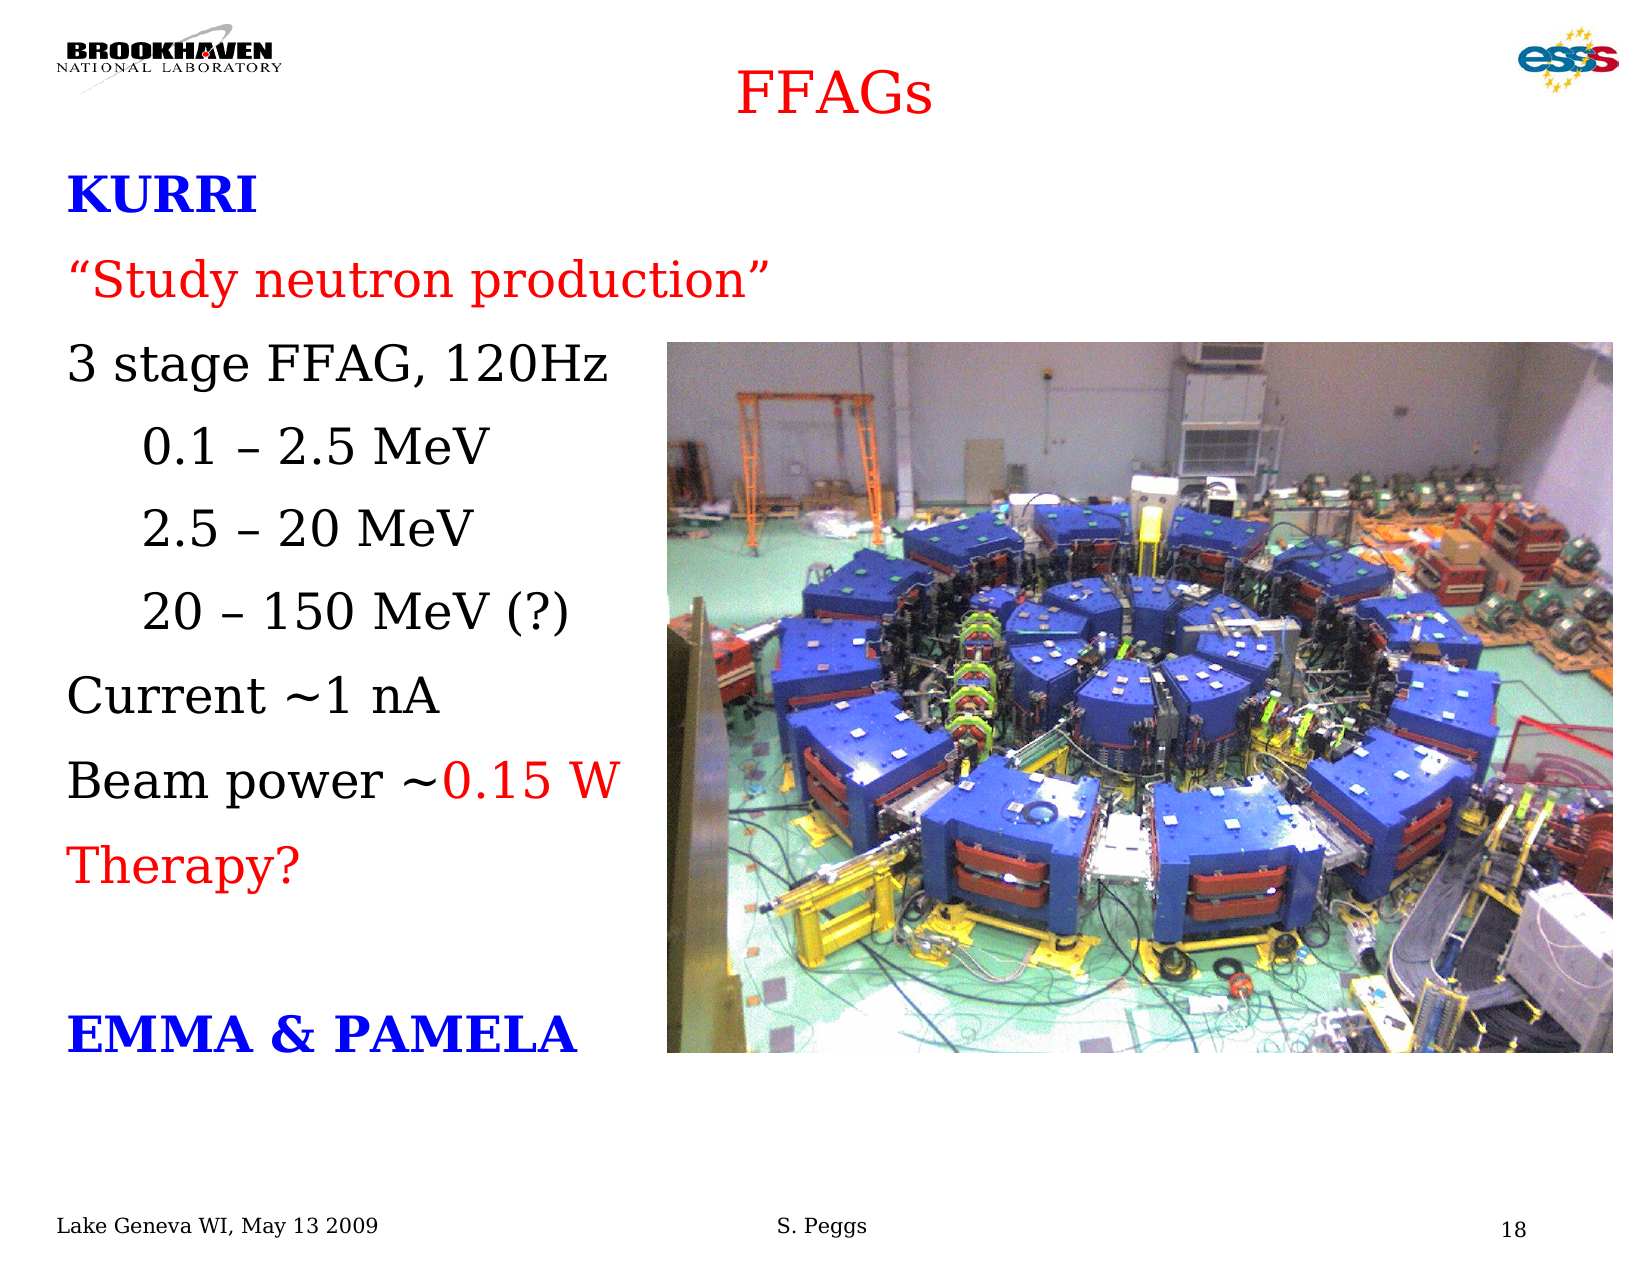

FFAGs
# KURRI
“Study neutron production”
3 stage FFAG, 120Hz
0.1 – 2.5 MeV
2.5 – 20 MeV
20 – 150 MeV (?)
Current ~1 nA
Beam power ~0.15 W
Therapy?
EMMA & PAMELA